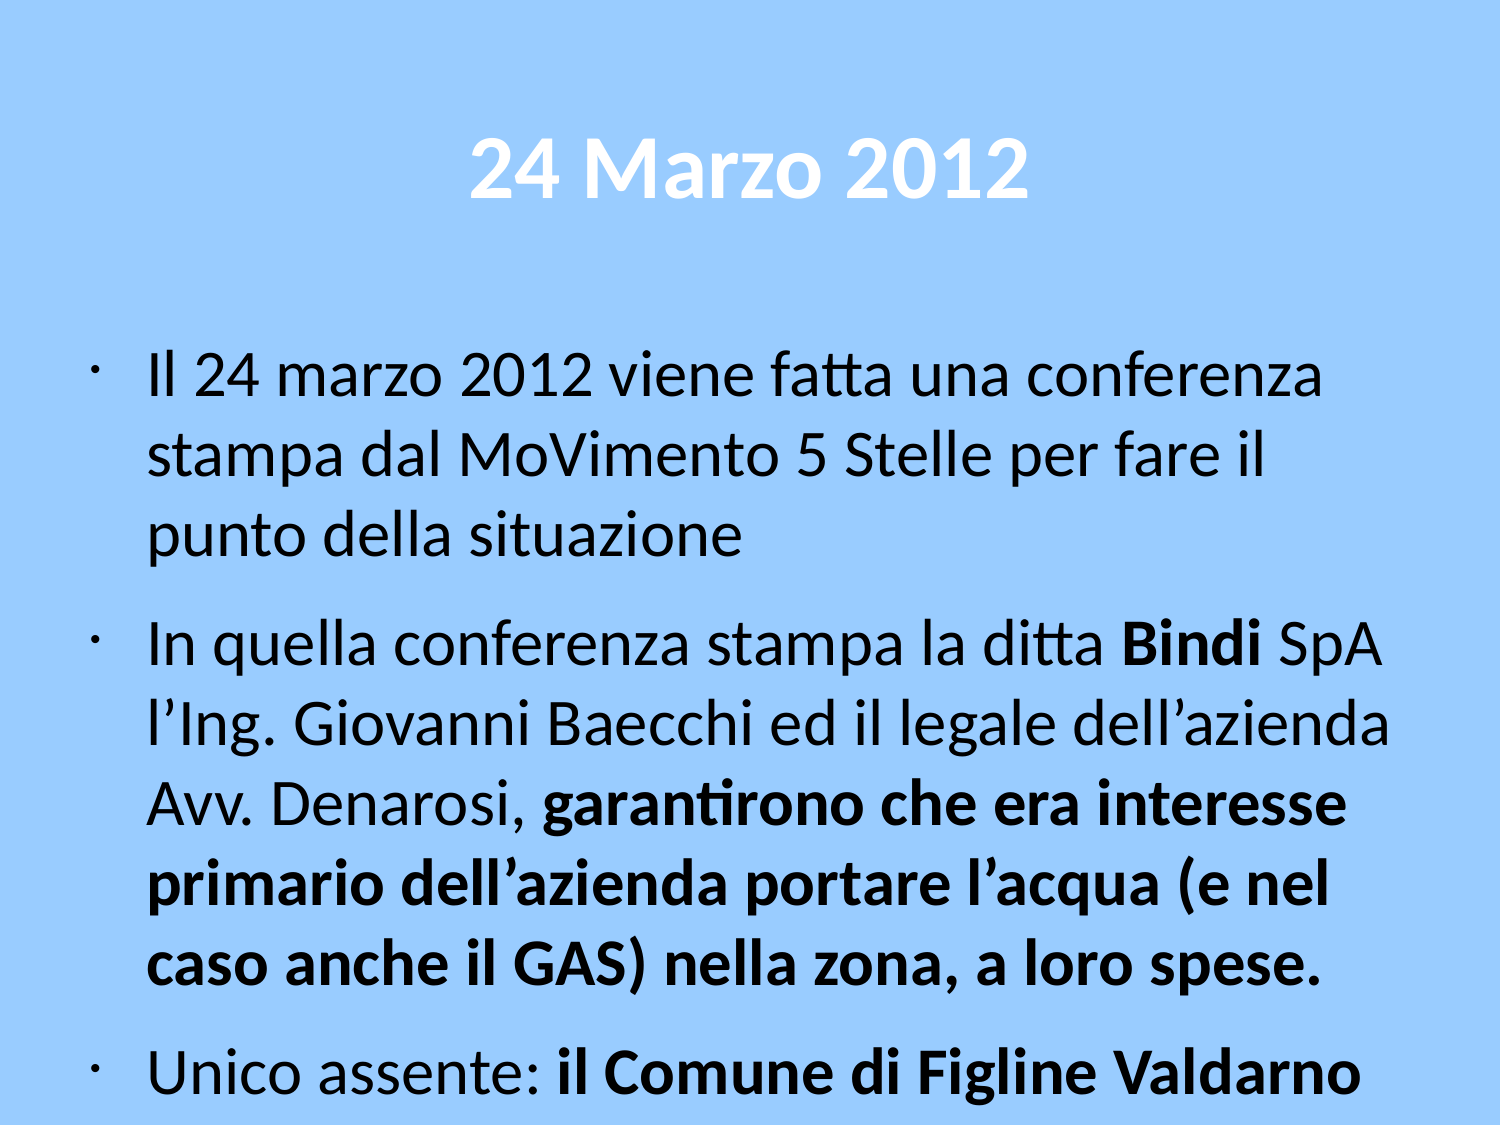

# 24 Marzo 2012
Il 24 marzo 2012 viene fatta una conferenza stampa dal MoVimento 5 Stelle per fare il punto della situazione
In quella conferenza stampa la ditta Bindi SpA l’Ing. Giovanni Baecchi ed il legale dell’azienda Avv. Denarosi, garantirono che era interesse primario dell’azienda portare l’acqua (e nel caso anche il GAS) nella zona, a loro spese.
Unico assente: il Comune di Figline Valdarno